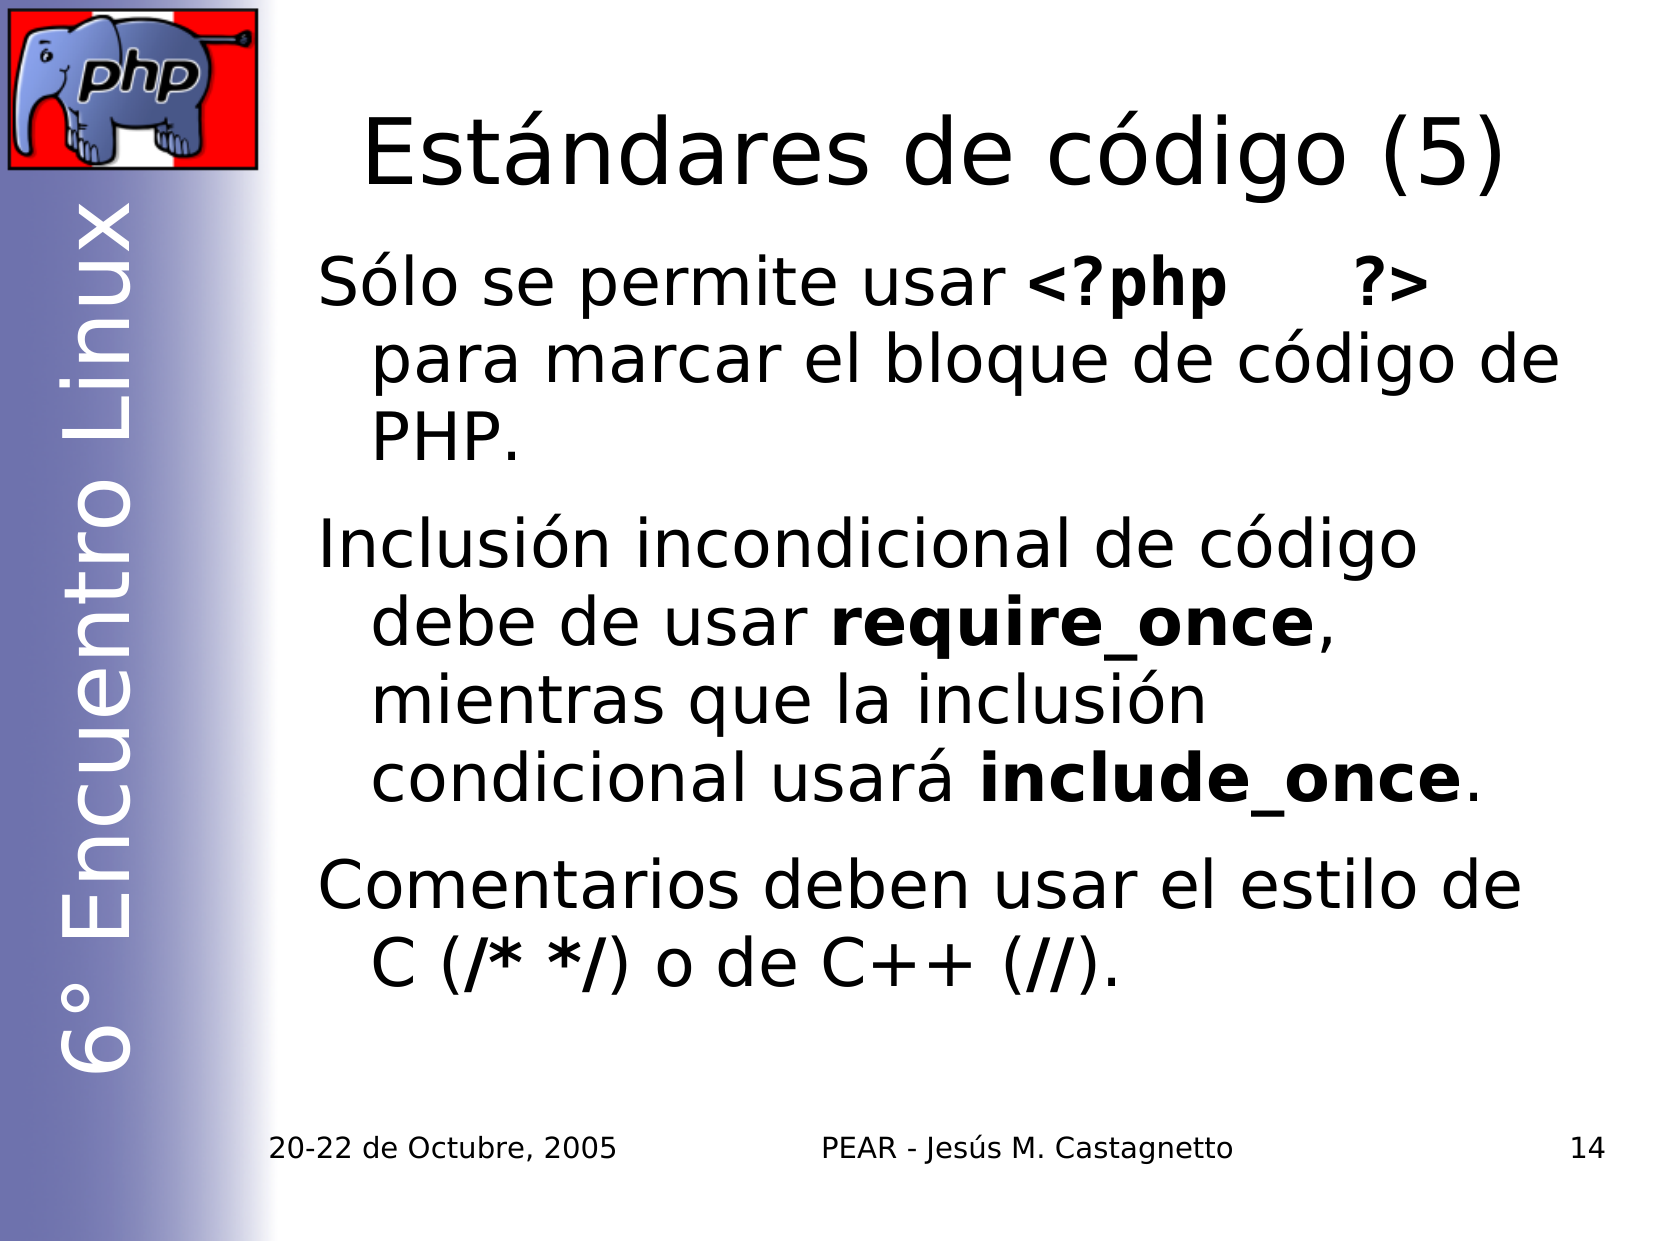

# Estándares de código (5)
Sólo se permite usar <?php ?> para marcar el bloque de código de PHP.
Inclusión incondicional de código debe de usar require_once, mientras que la inclusión condicional usará include_once.
Comentarios deben usar el estilo de C (/* */) o de C++ (//).
20-22 de Octubre, 2005
PEAR - Jesús M. Castagnetto
14